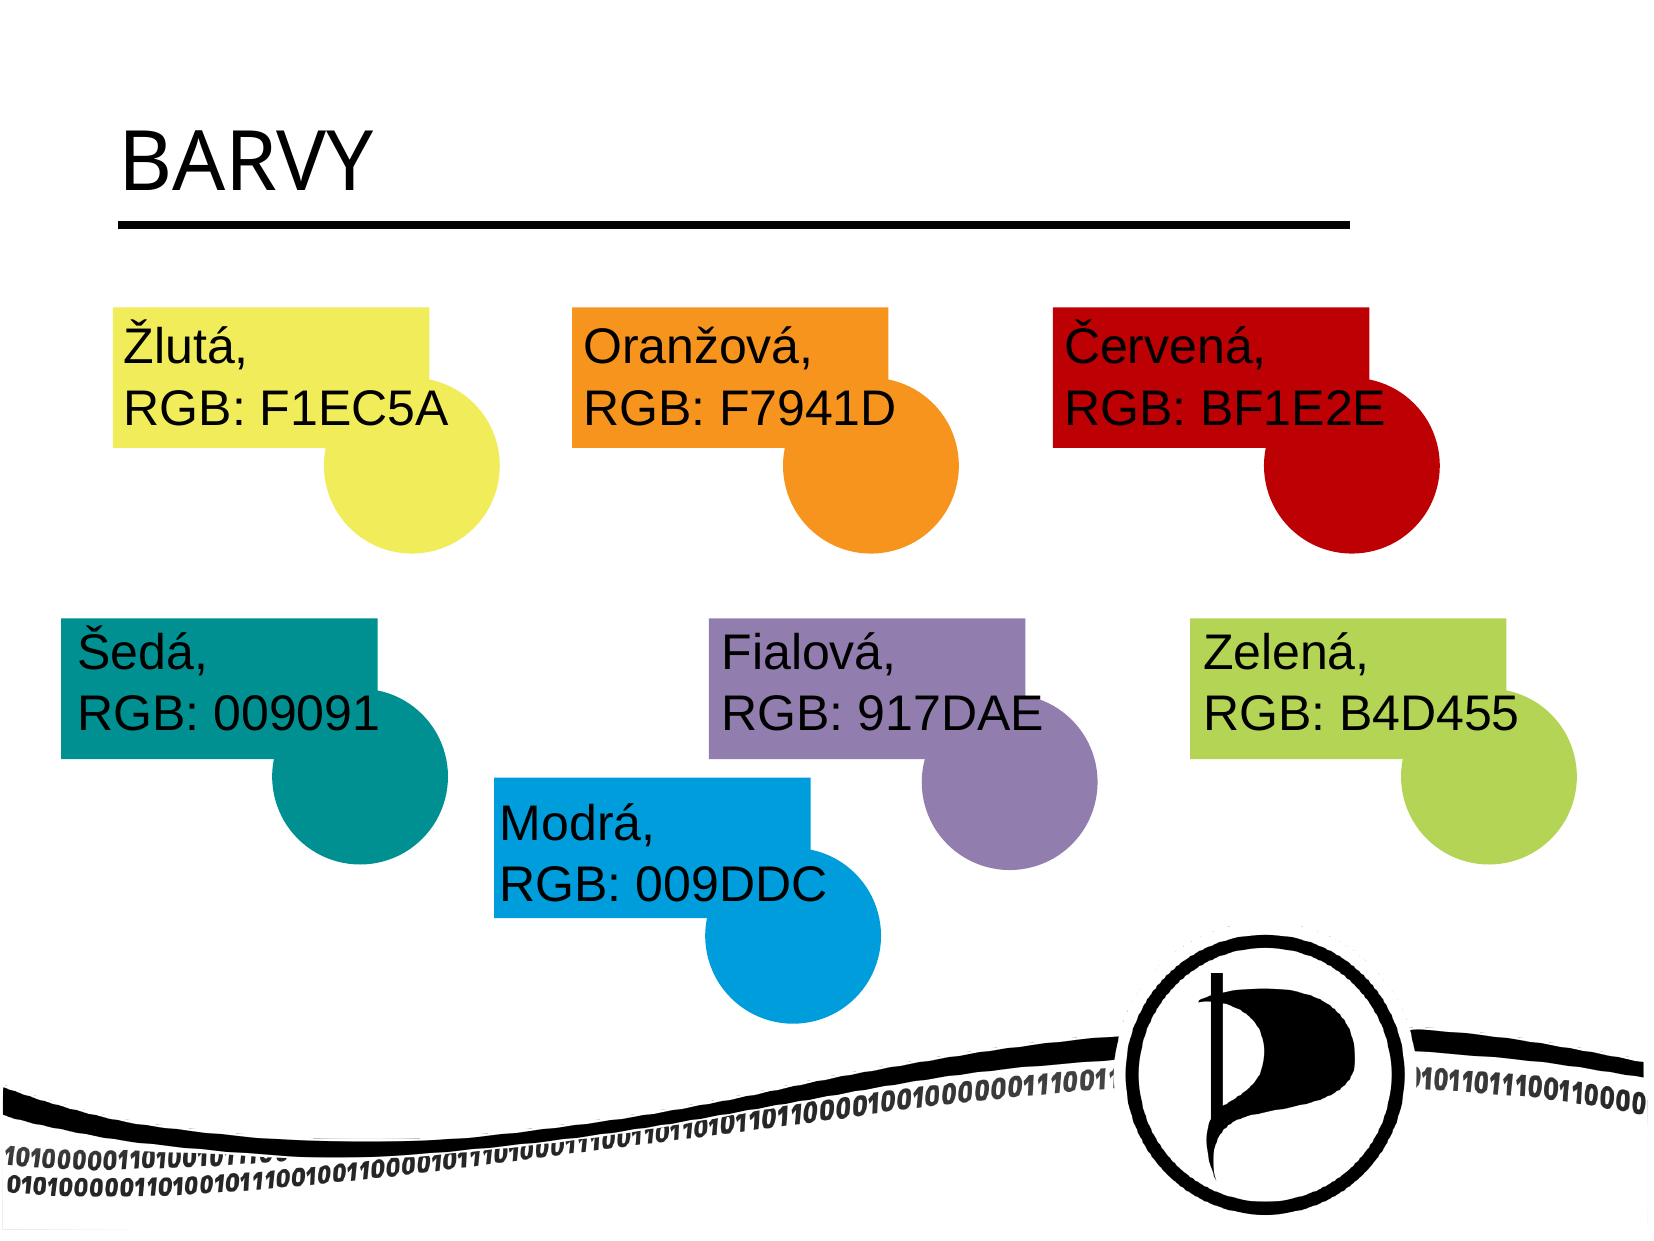

# BARVY
Žlutá,
RGB: F1EC5A
Oranžová,
RGB: F7941D
Červená,
RGB: BF1E2E
Šedá,
RGB: 009091
Fialová,
RGB: 917DAE
Zelená,
RGB: B4D455
Modrá,
RGB: 009DDC